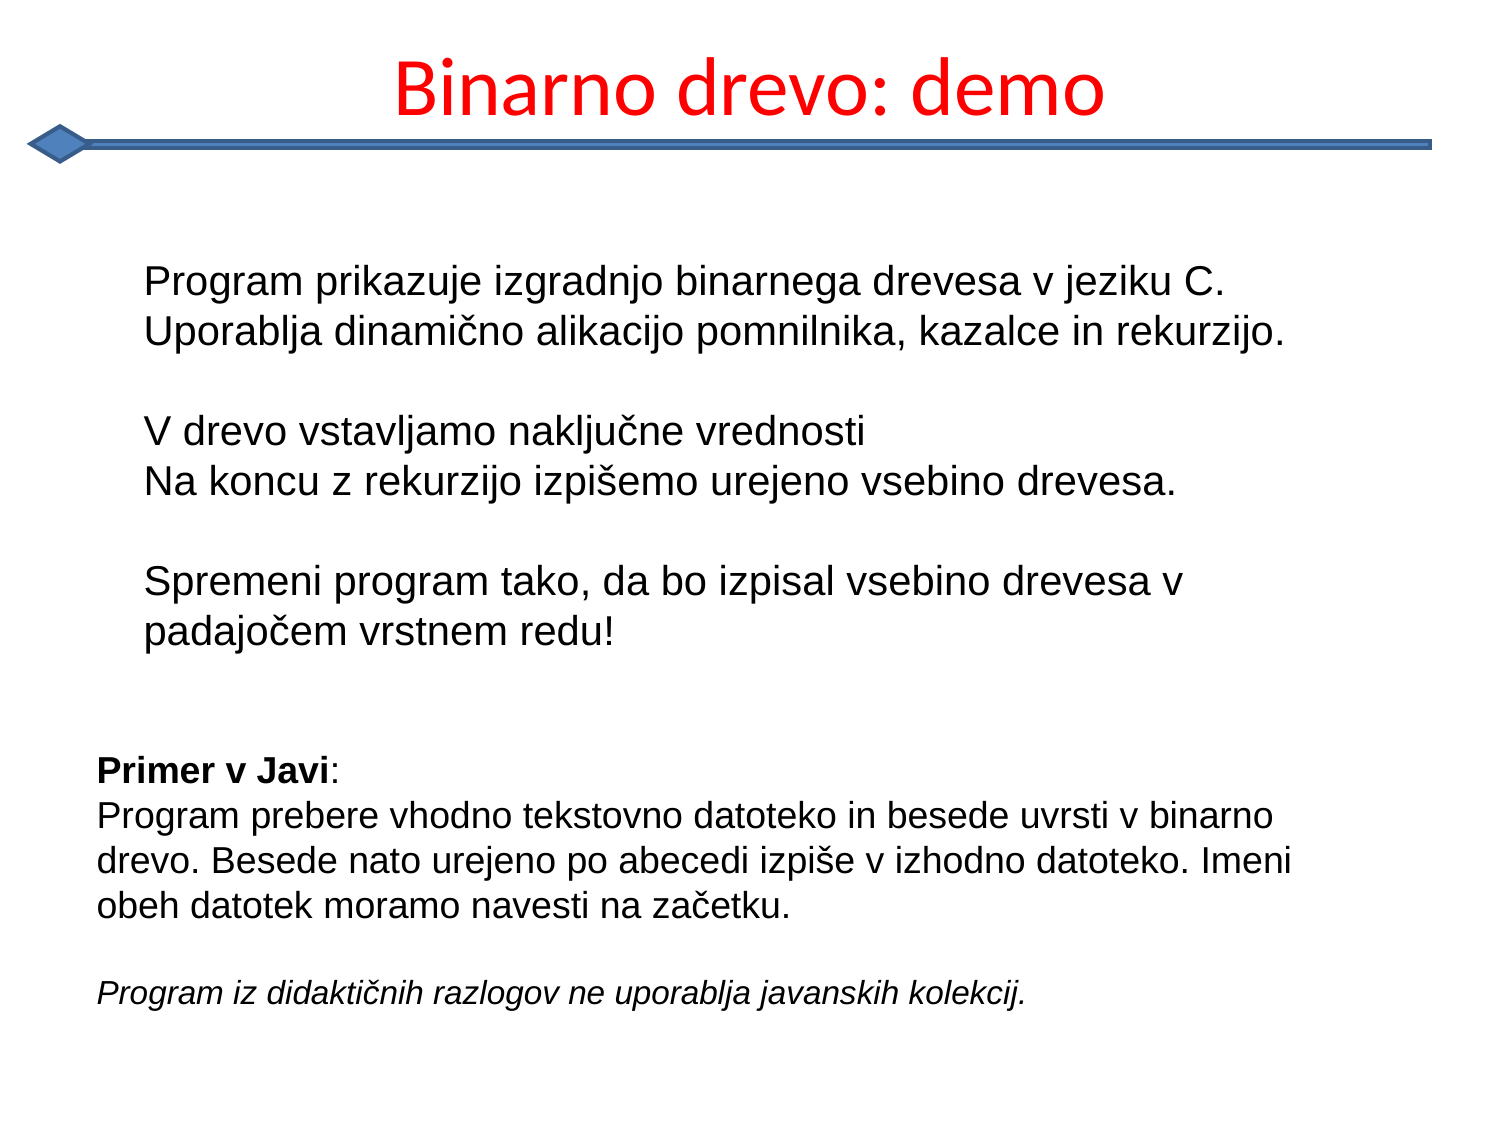

# Binarno drevo: demo
Program prikazuje izgradnjo binarnega drevesa v jeziku C.
Uporablja dinamično alikacijo pomnilnika, kazalce in rekurzijo.
V drevo vstavljamo naključne vrednosti
Na koncu z rekurzijo izpišemo urejeno vsebino drevesa.
Spremeni program tako, da bo izpisal vsebino drevesa v padajočem vrstnem redu!
Primer v Javi:
Program prebere vhodno tekstovno datoteko in besede uvrsti v binarno drevo. Besede nato urejeno po abecedi izpiše v izhodno datoteko. Imeni obeh datotek moramo navesti na začetku.
Program iz didaktičnih razlogov ne uporablja javanskih kolekcij.